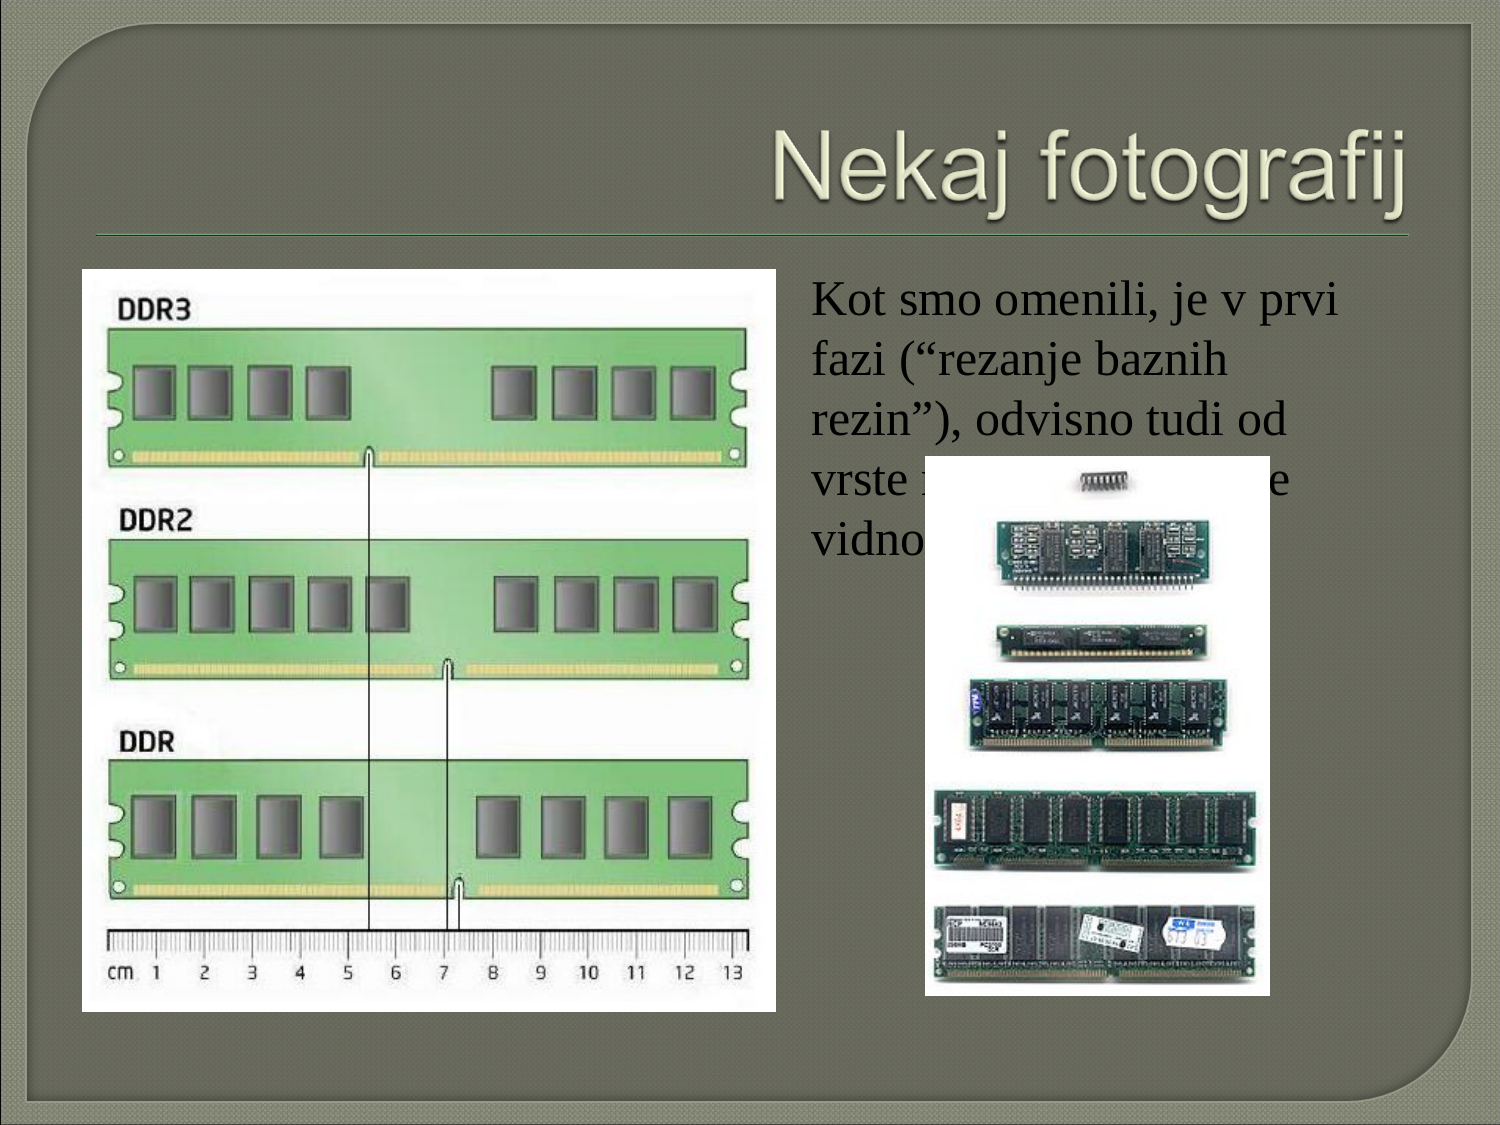

Kot smo omenili, je v prvi fazi (“rezanje baznih rezin”), odvisno tudi od vrste rama. V tej sliki je vidno zakaj.